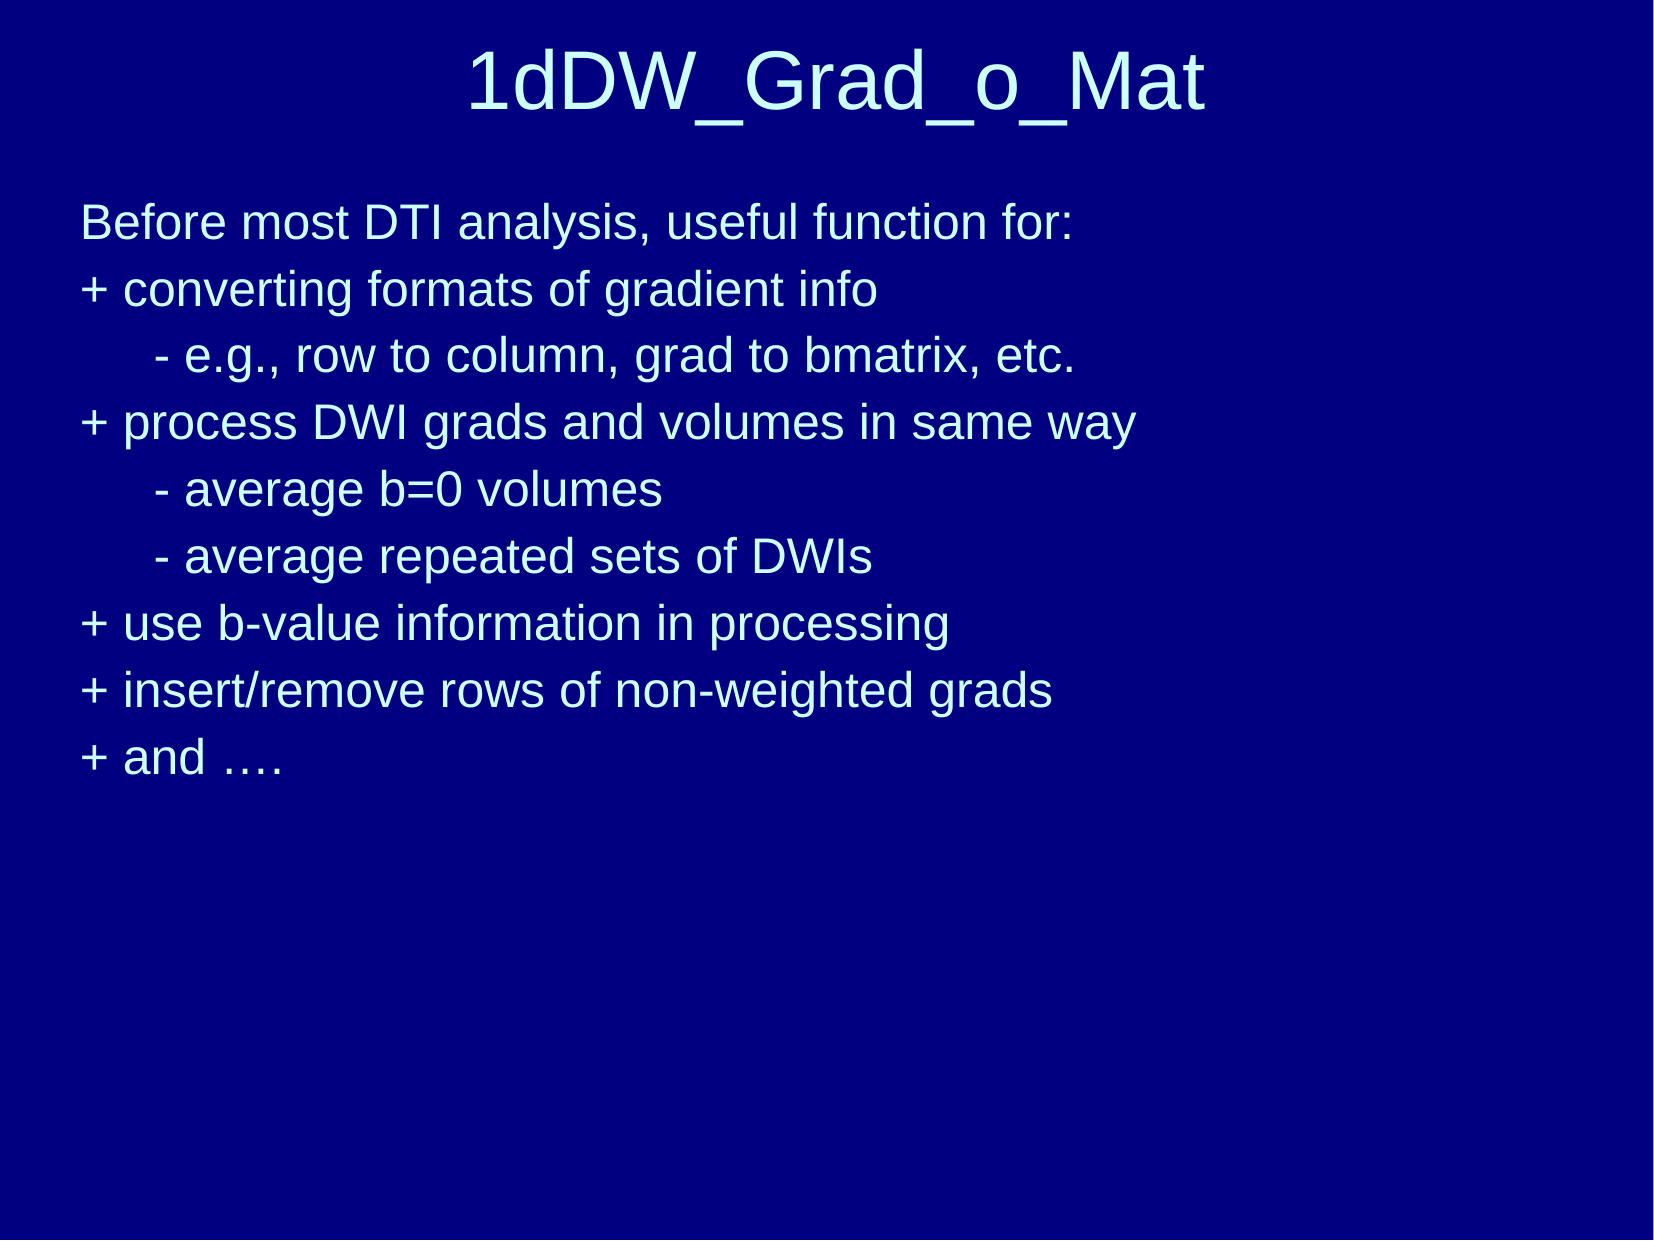

# 1dDW_Grad_o_Mat
Before most DTI analysis, useful function for:
+ converting formats of gradient info
	- e.g., row to column, grad to bmatrix, etc.
+ process DWI grads and volumes in same way
	- average b=0 volumes
	- average repeated sets of DWIs
+ use b-value information in processing
+ insert/remove rows of non-weighted grads
+ and ….